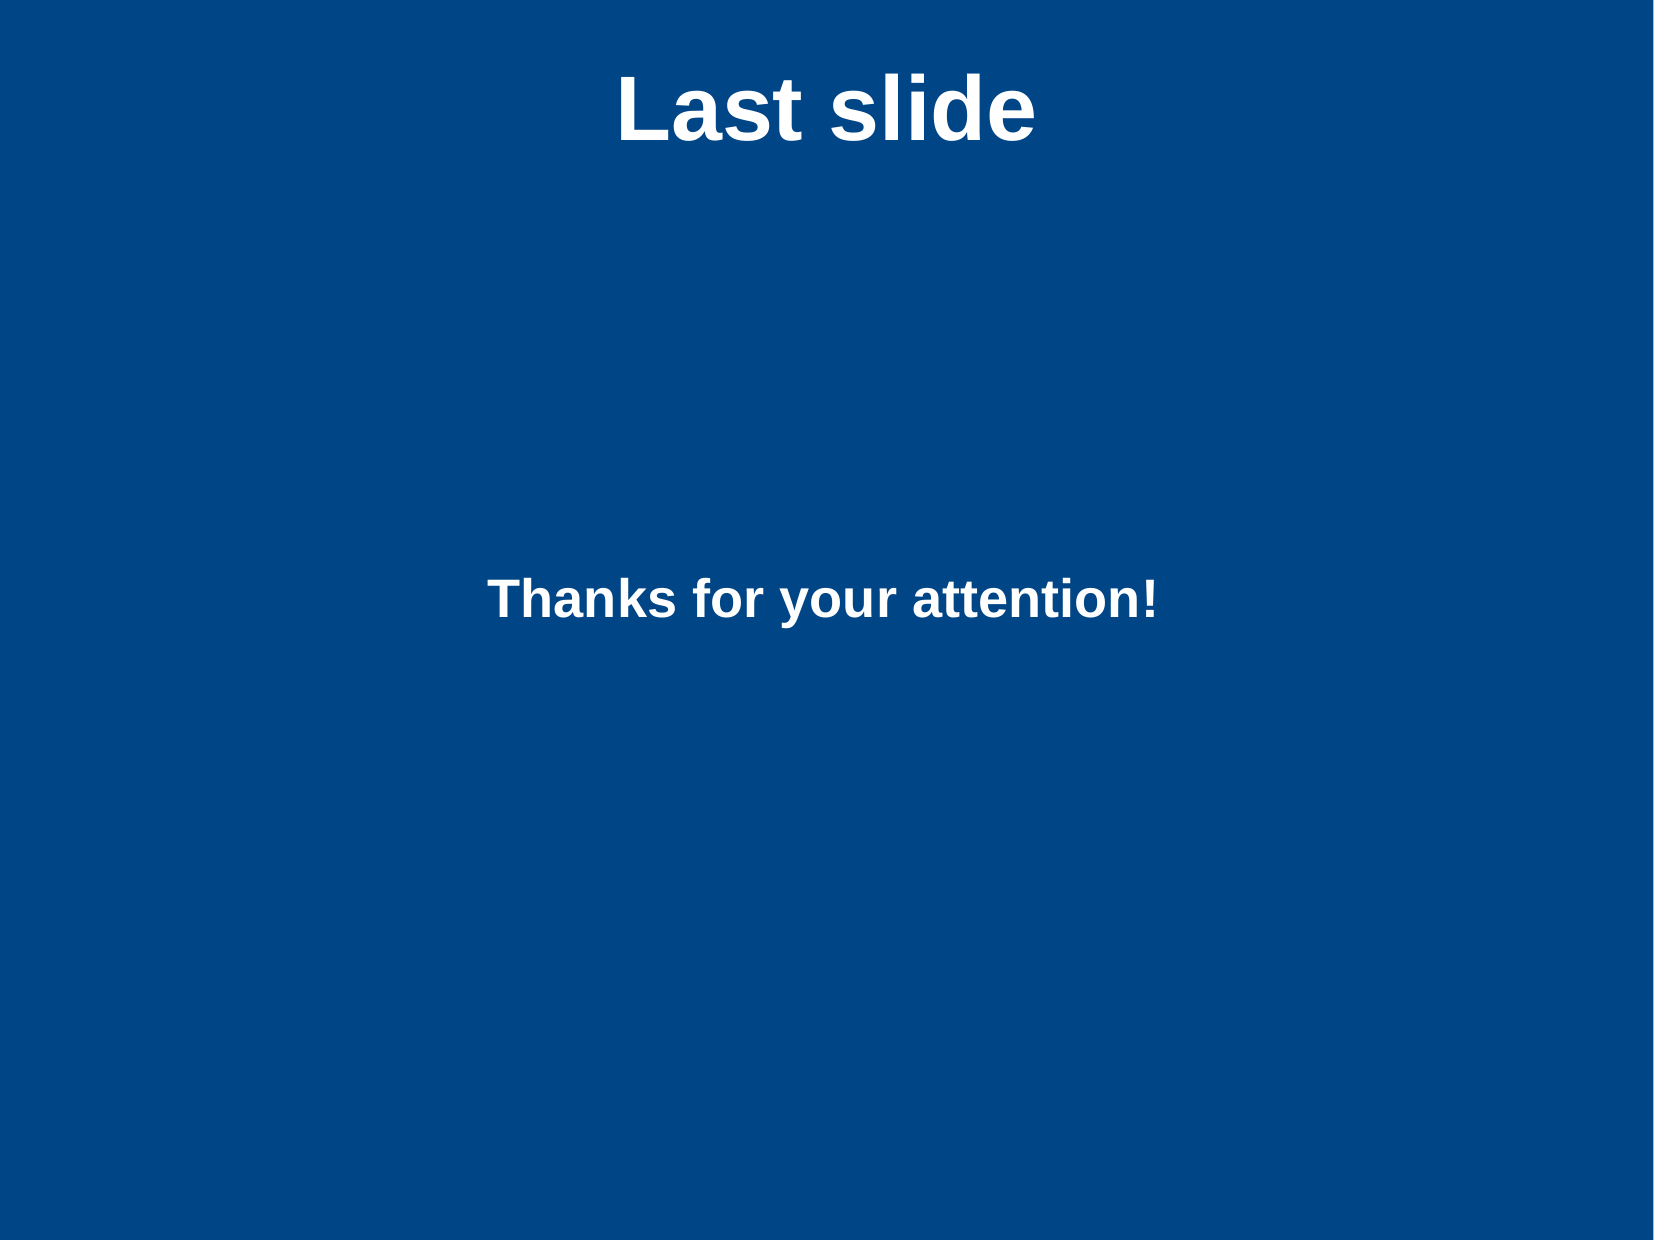

# Last slide
Thanks for your attention!